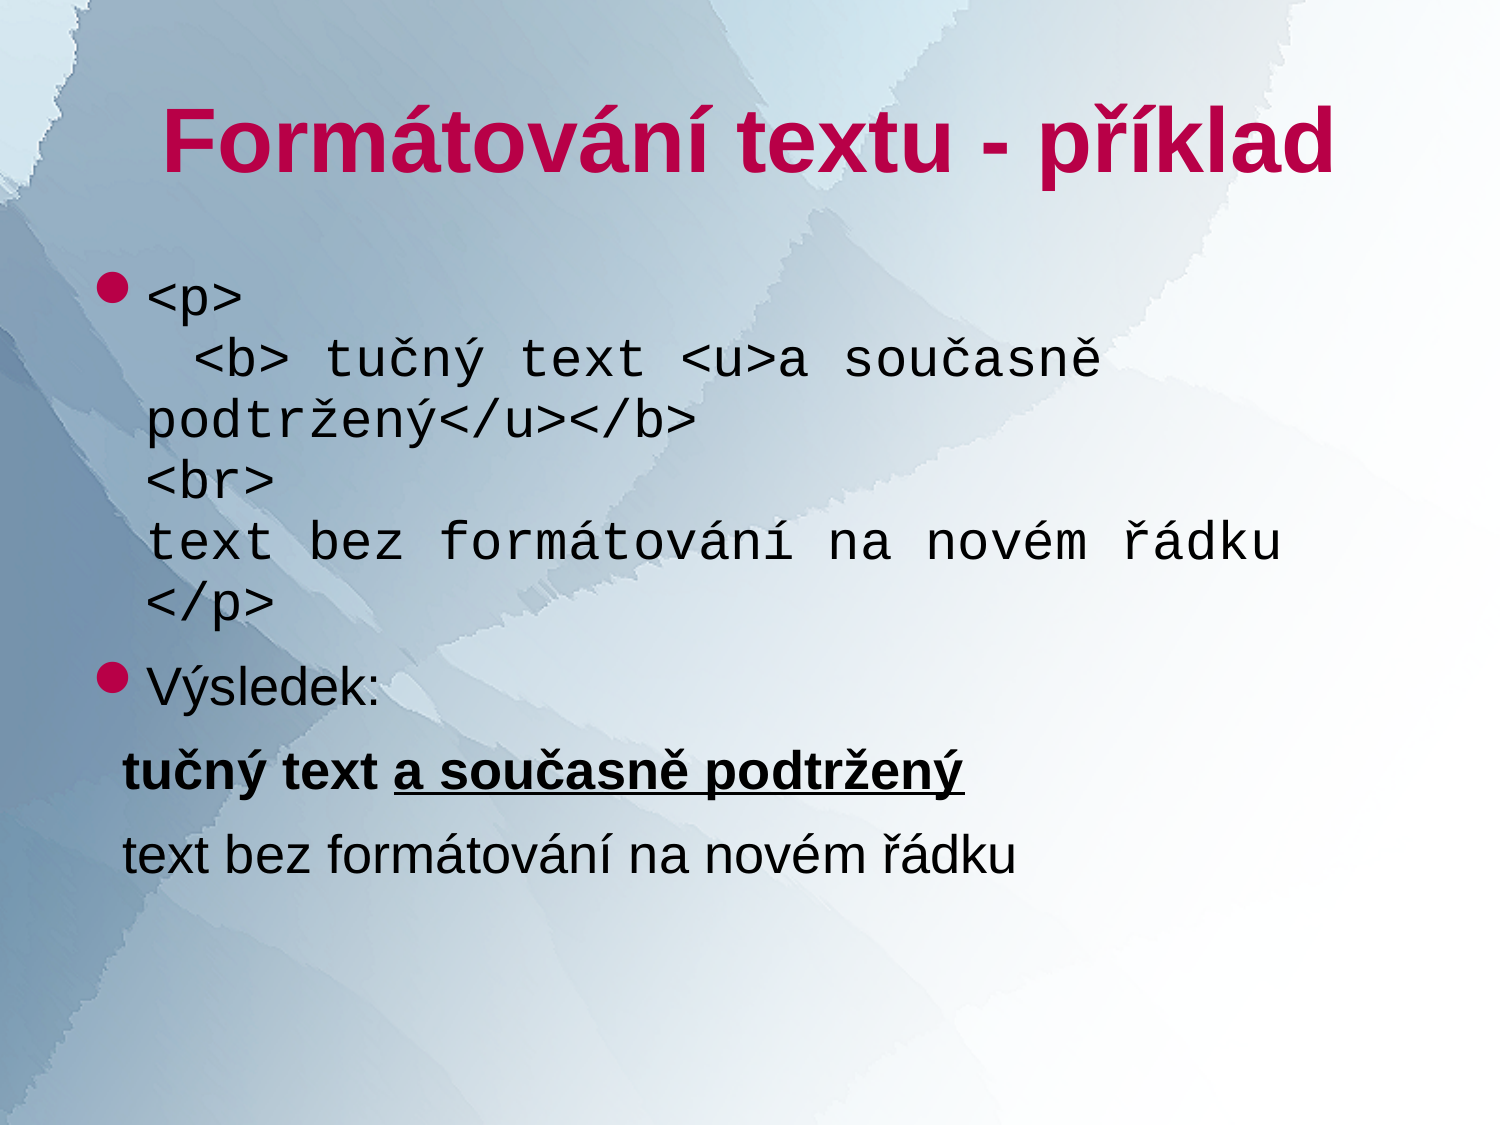

Formátování textu - příklad
<p>
	<b> tučný text <u>a současně podtržený</u></b>
<br>
text bez formátování na novém řádku
</p>
Výsledek:
 tučný text a současně podtržený
 text bez formátování na novém řádku